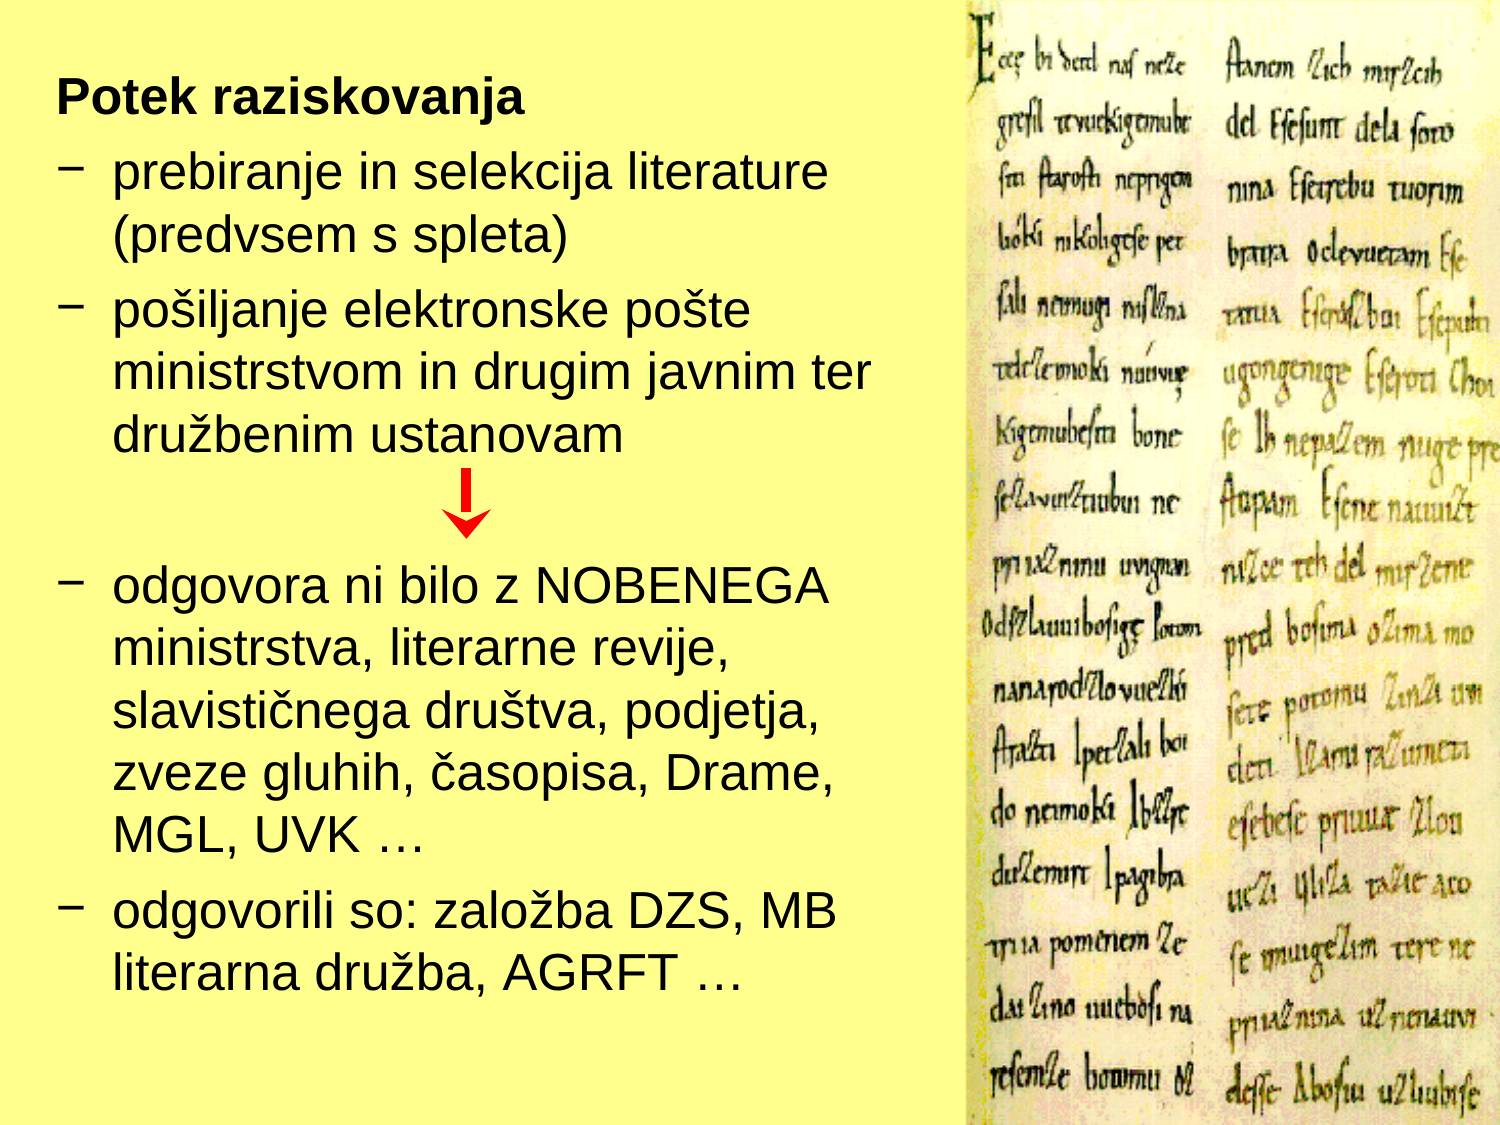

Potek raziskovanja
prebiranje in selekcija literature (predvsem s spleta)
pošiljanje elektronske pošte ministrstvom in drugim javnim ter družbenim ustanovam
odgovora ni bilo z NOBENEGA ministrstva, literarne revije, slavističnega društva, podjetja, zveze gluhih, časopisa, Drame, MGL, UVK …
odgovorili so: založba DZS, MB literarna družba, AGRFT …